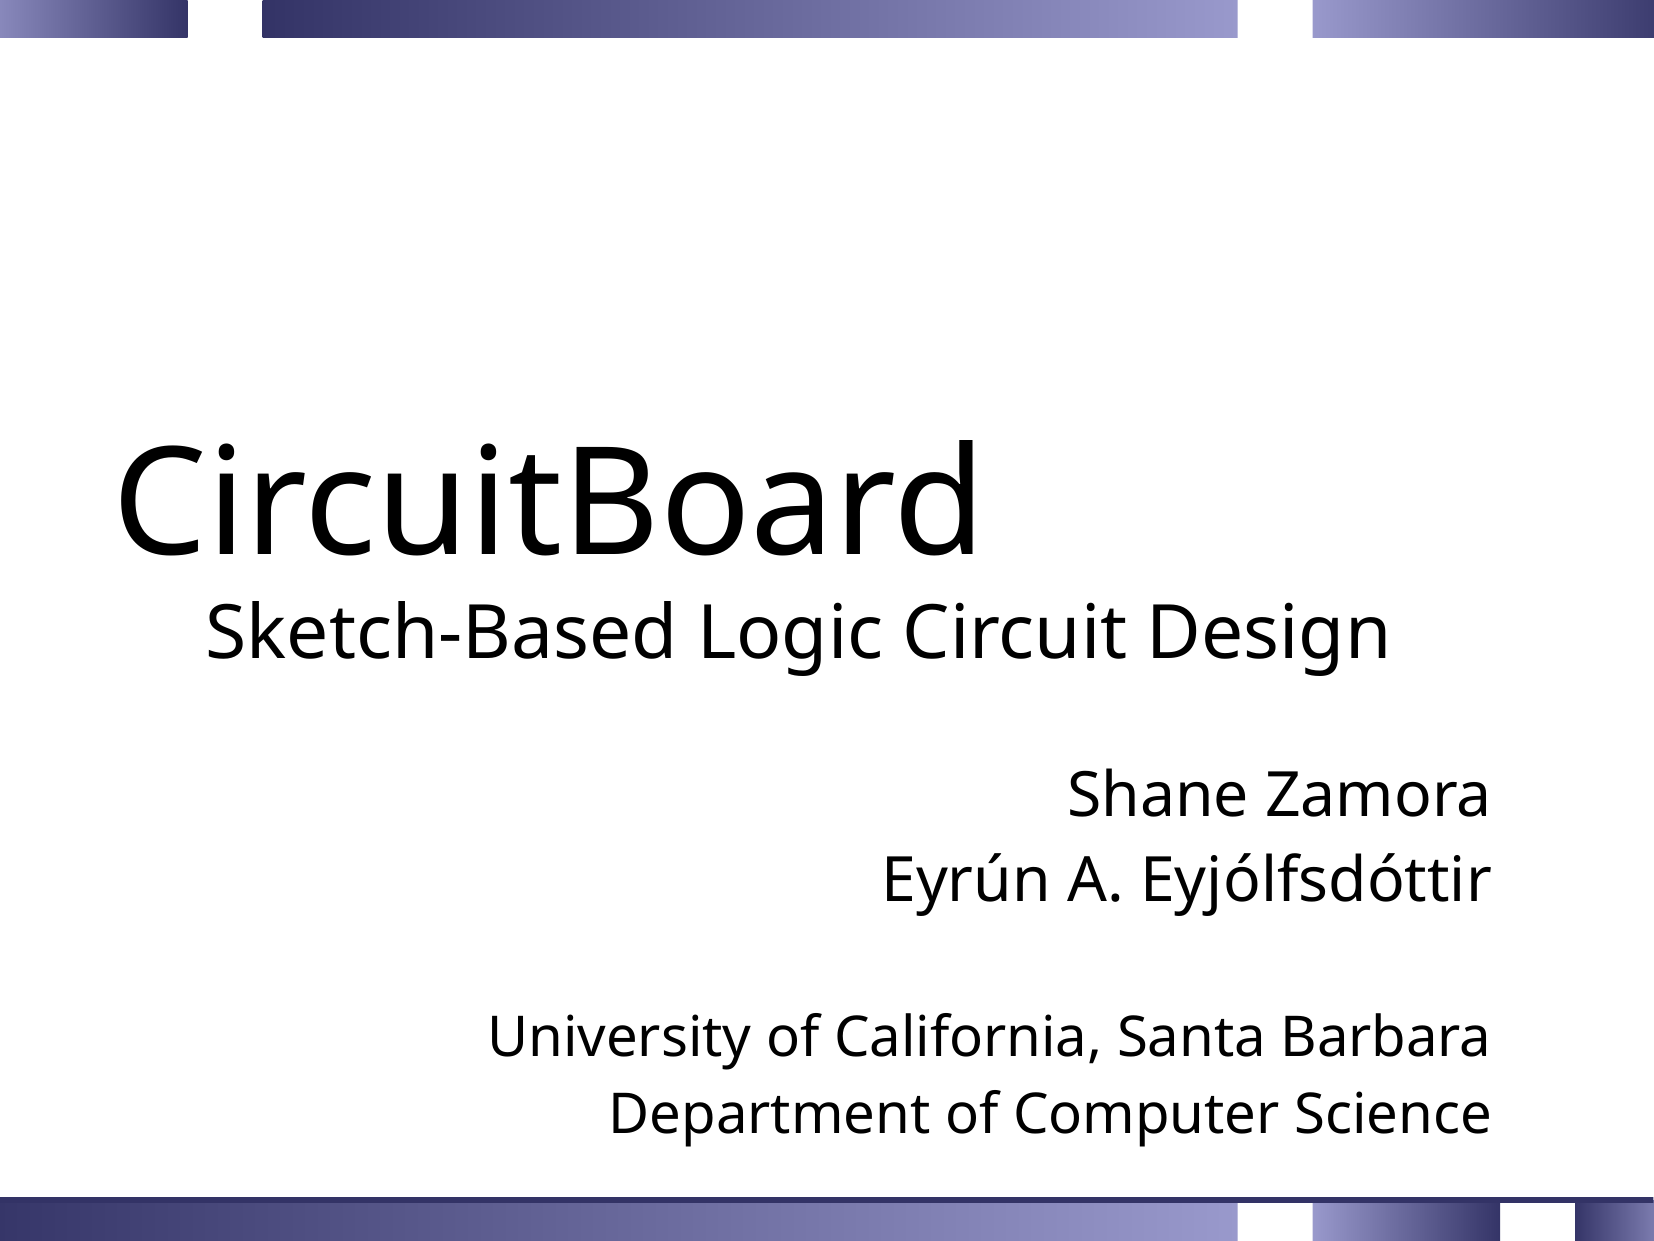

# CircuitBoard
Sketch-Based Logic Circuit Design
Shane Zamora
Eyrún A. Eyjólfsdóttir
University of California, Santa Barbara
Department of Computer Science